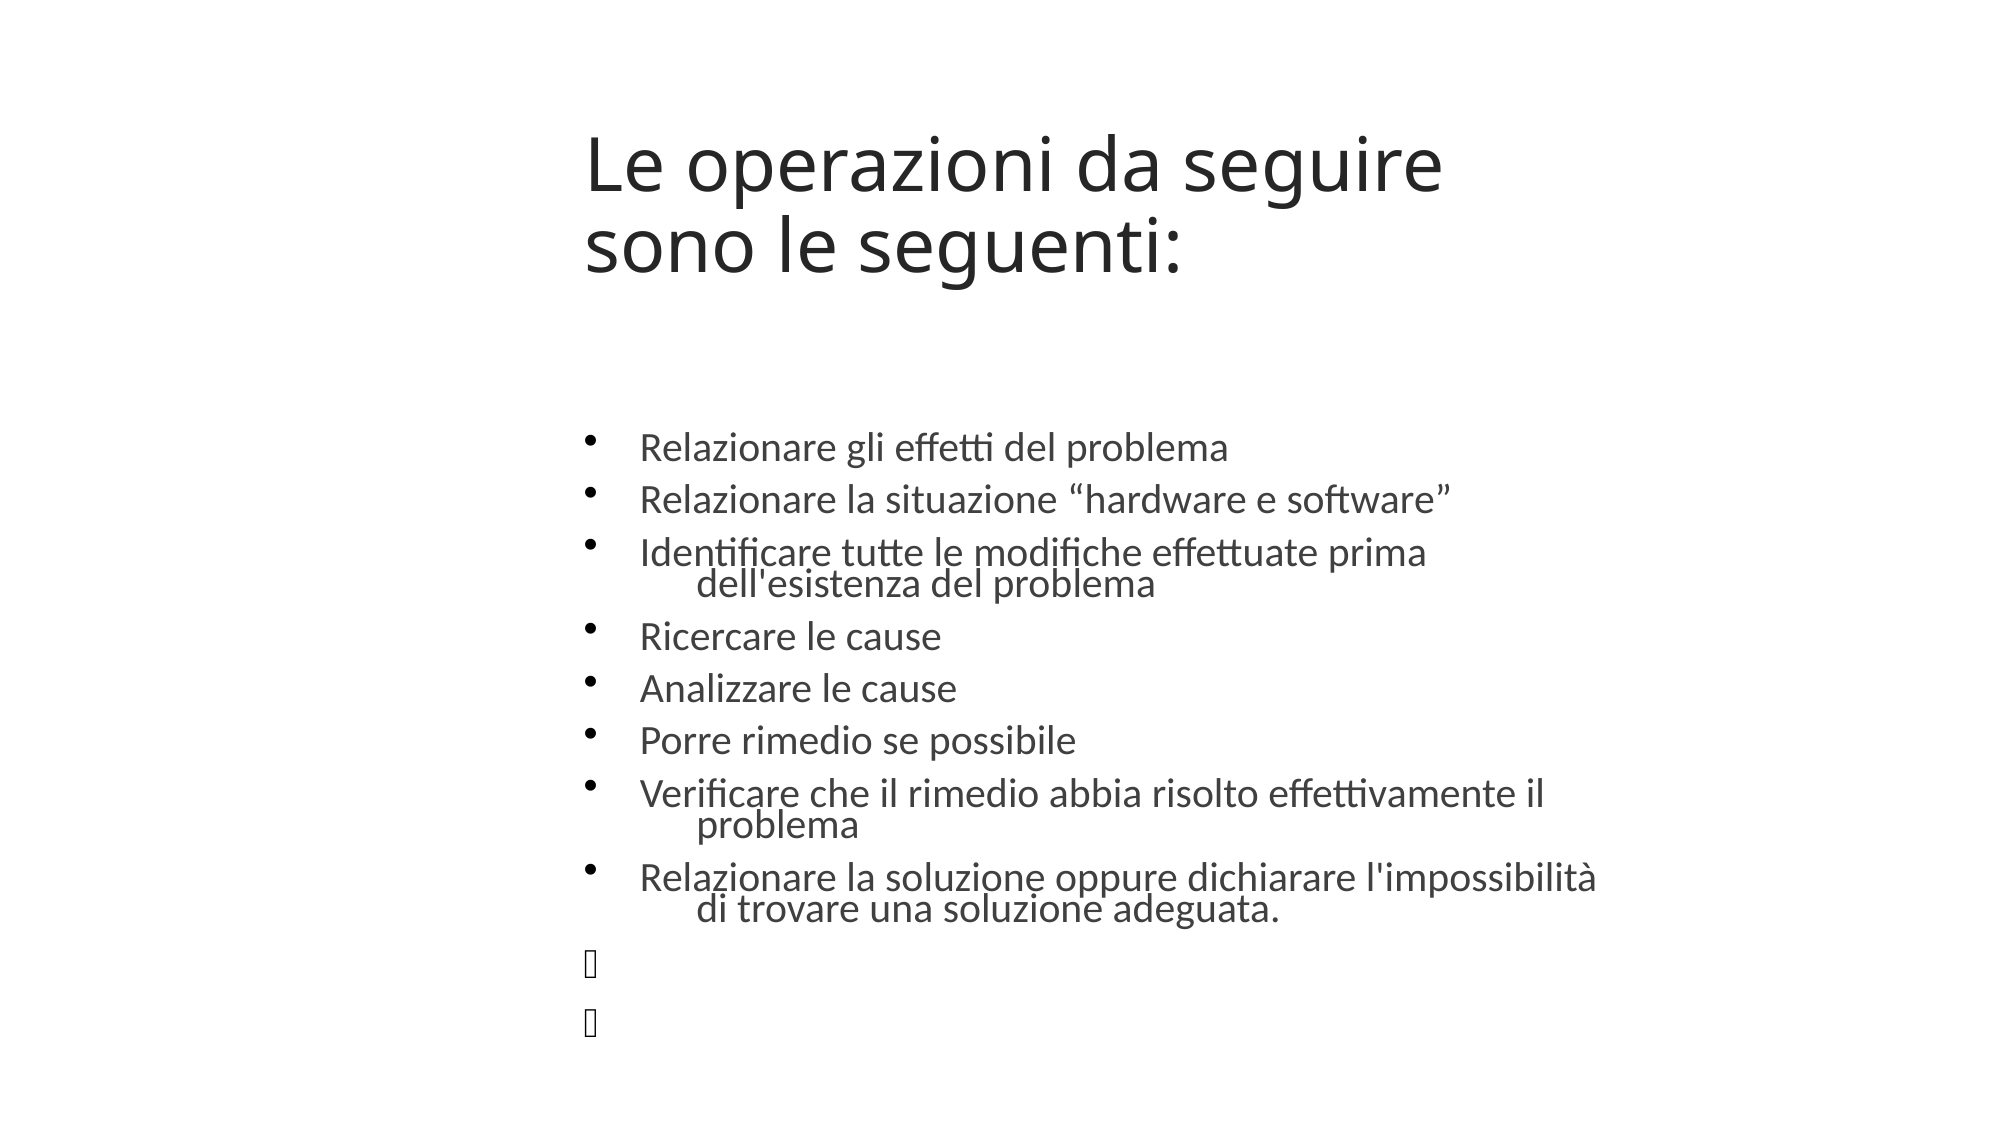

# Le operazioni da seguire sono le seguenti:
Relazionare gli effetti del problema
Relazionare la situazione “hardware e software”
Identificare tutte le modifiche effettuate prima dell'esistenza del problema
Ricercare le cause
Analizzare le cause
Porre rimedio se possibile
Verificare che il rimedio abbia risolto effettivamente il problema
Relazionare la soluzione oppure dichiarare l'impossibilità di trovare una soluzione adeguata.